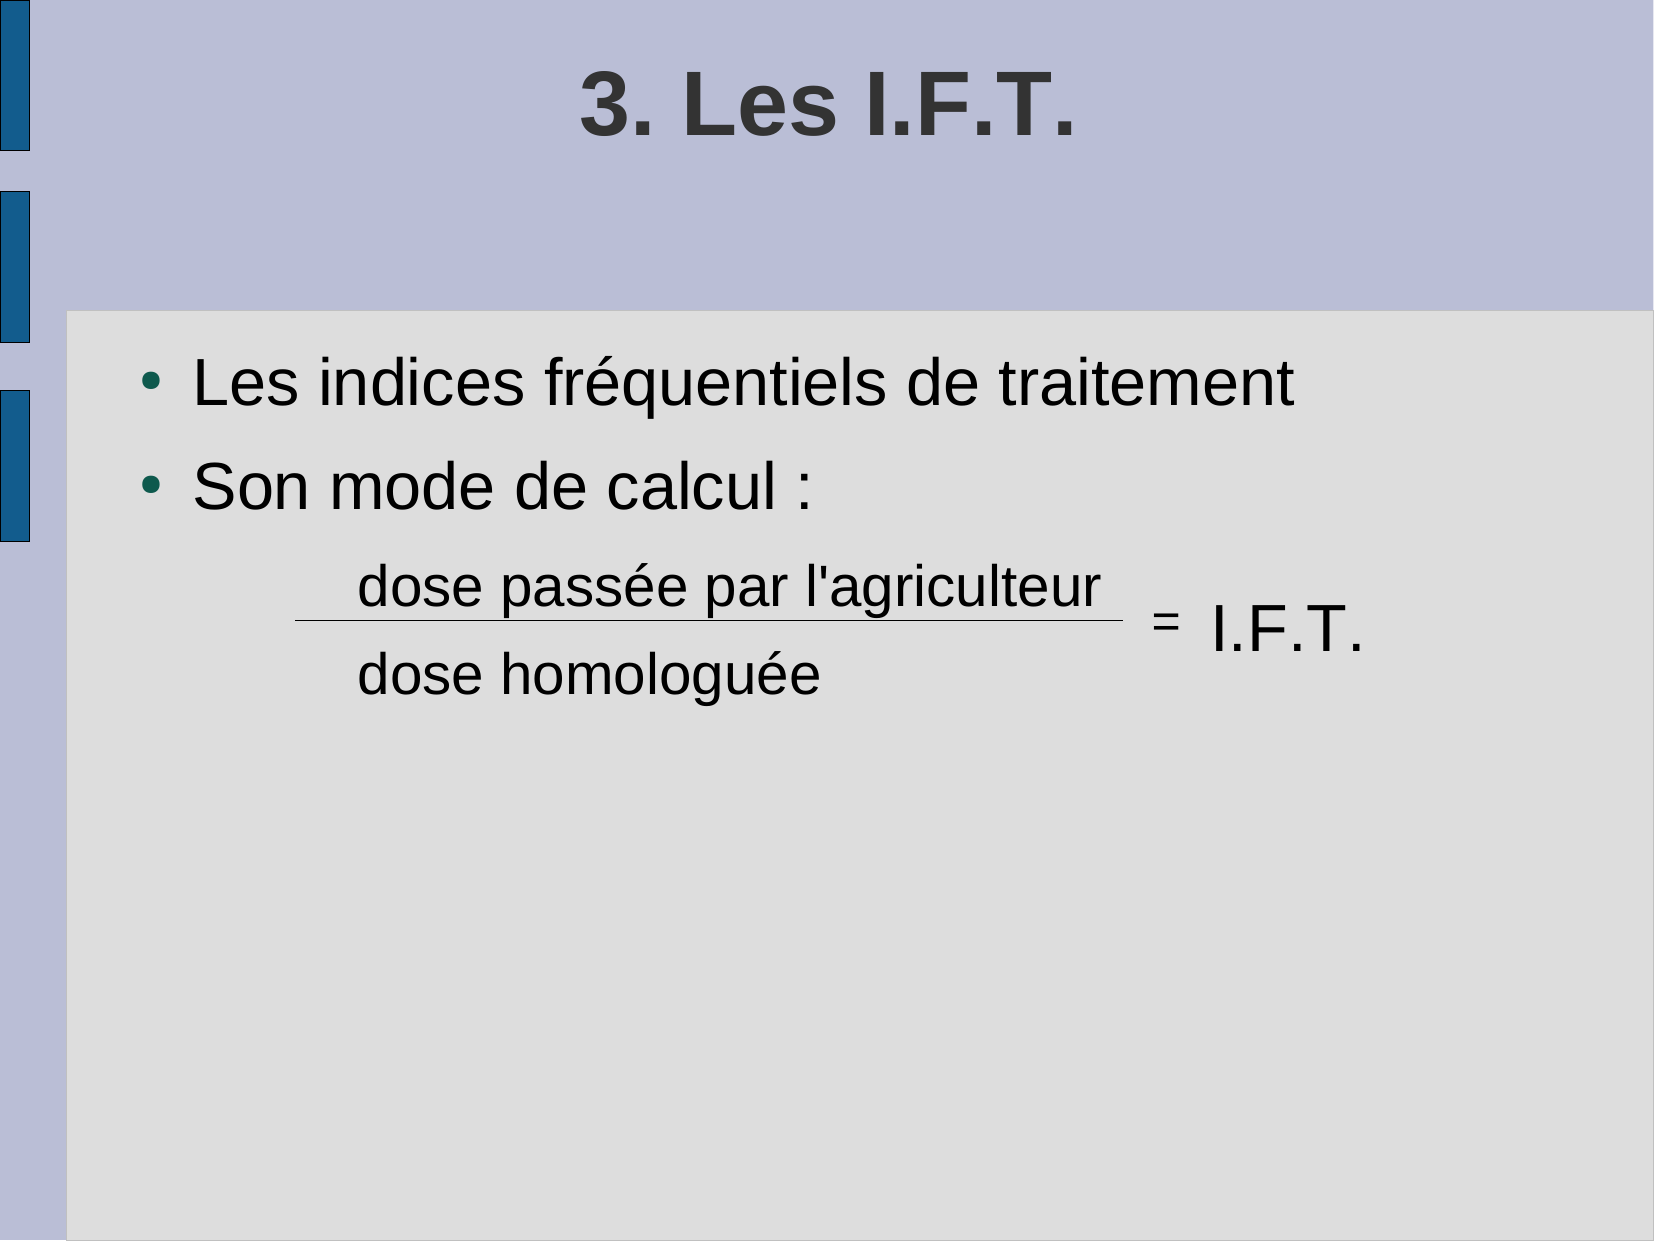

# 3. Les I.F.T.
Les indices fréquentiels de traitement
Son mode de calcul :
dose passée par l'agriculteur
dose homologuée
I.F.T.
=